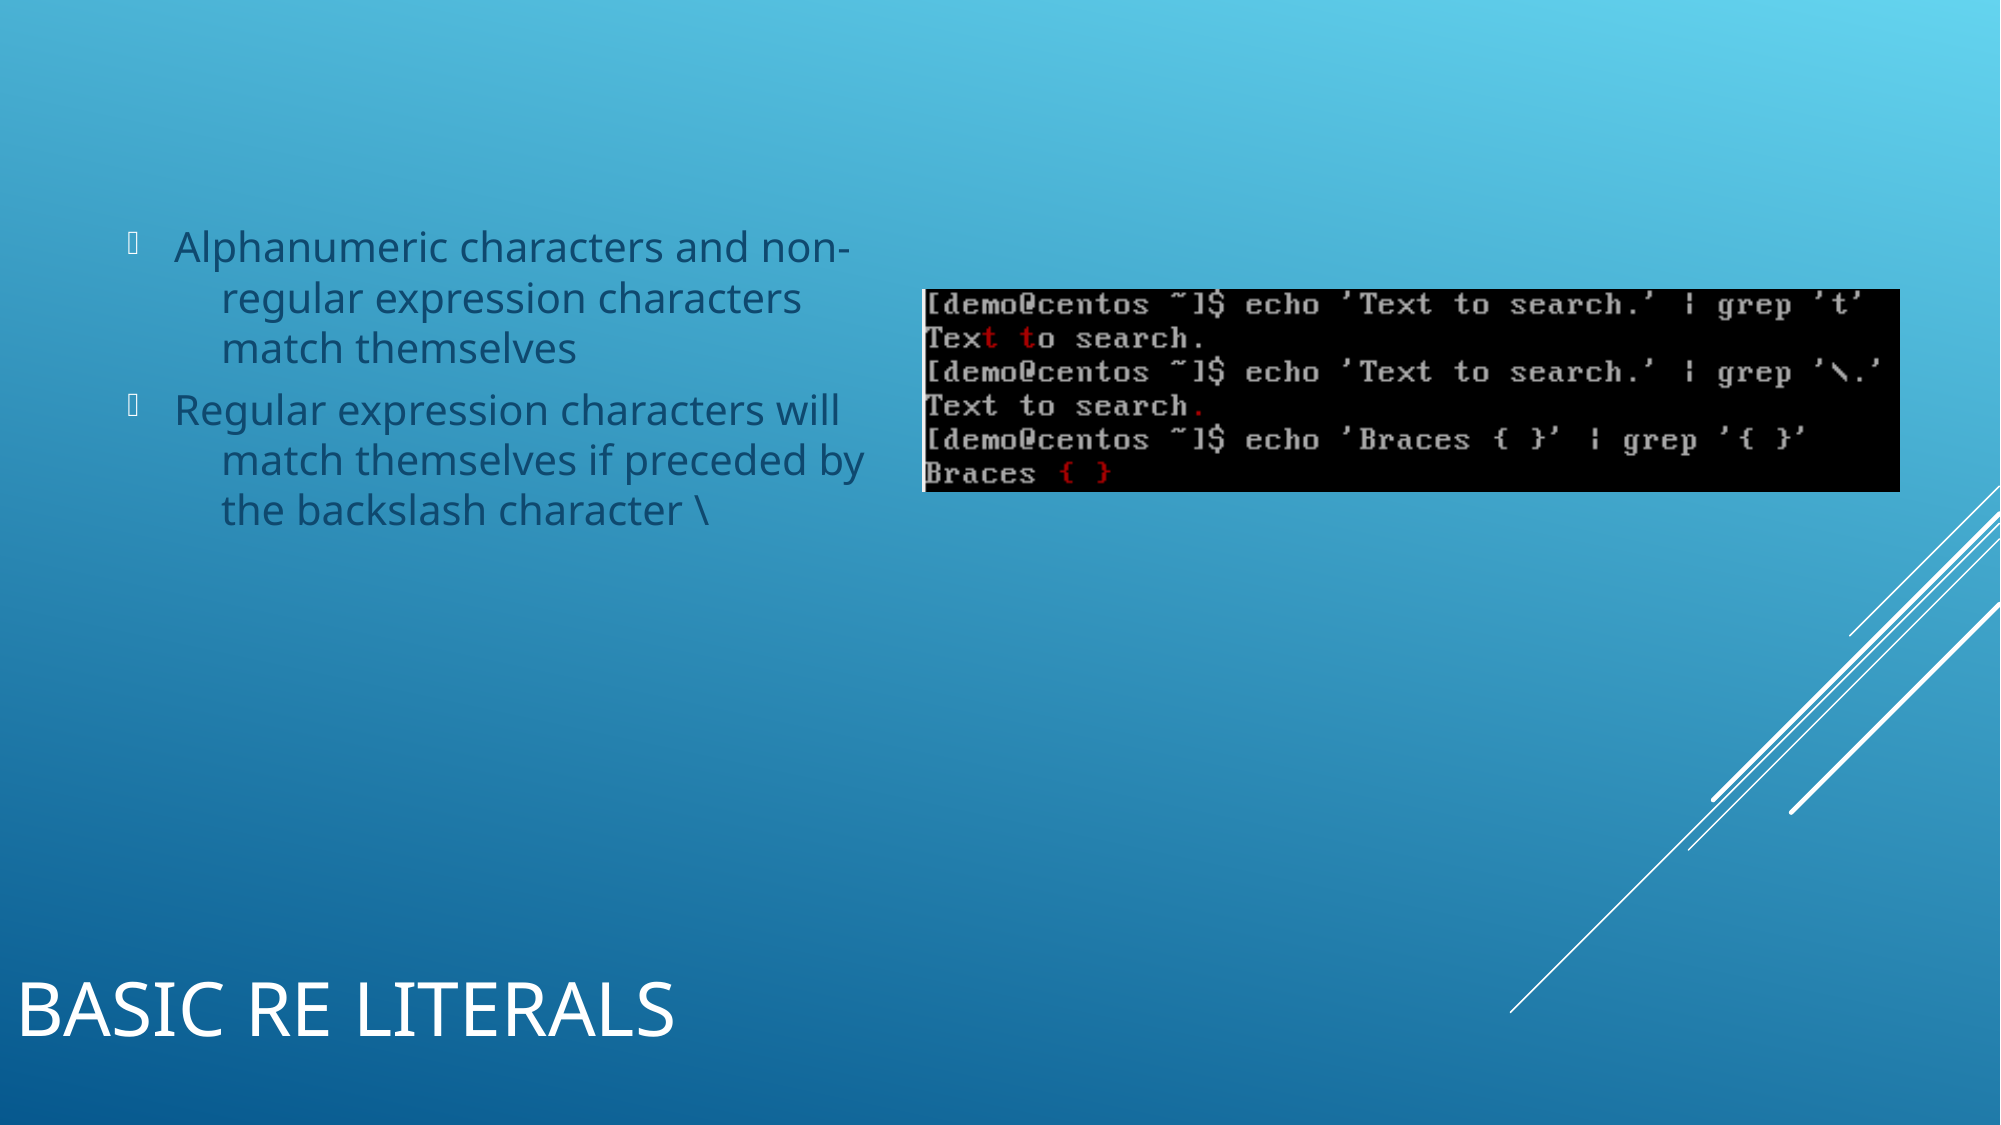

Alphanumeric characters and non-regular expression characters match themselves
Regular expression characters will match themselves if preceded by the backslash character \
# basic re literals